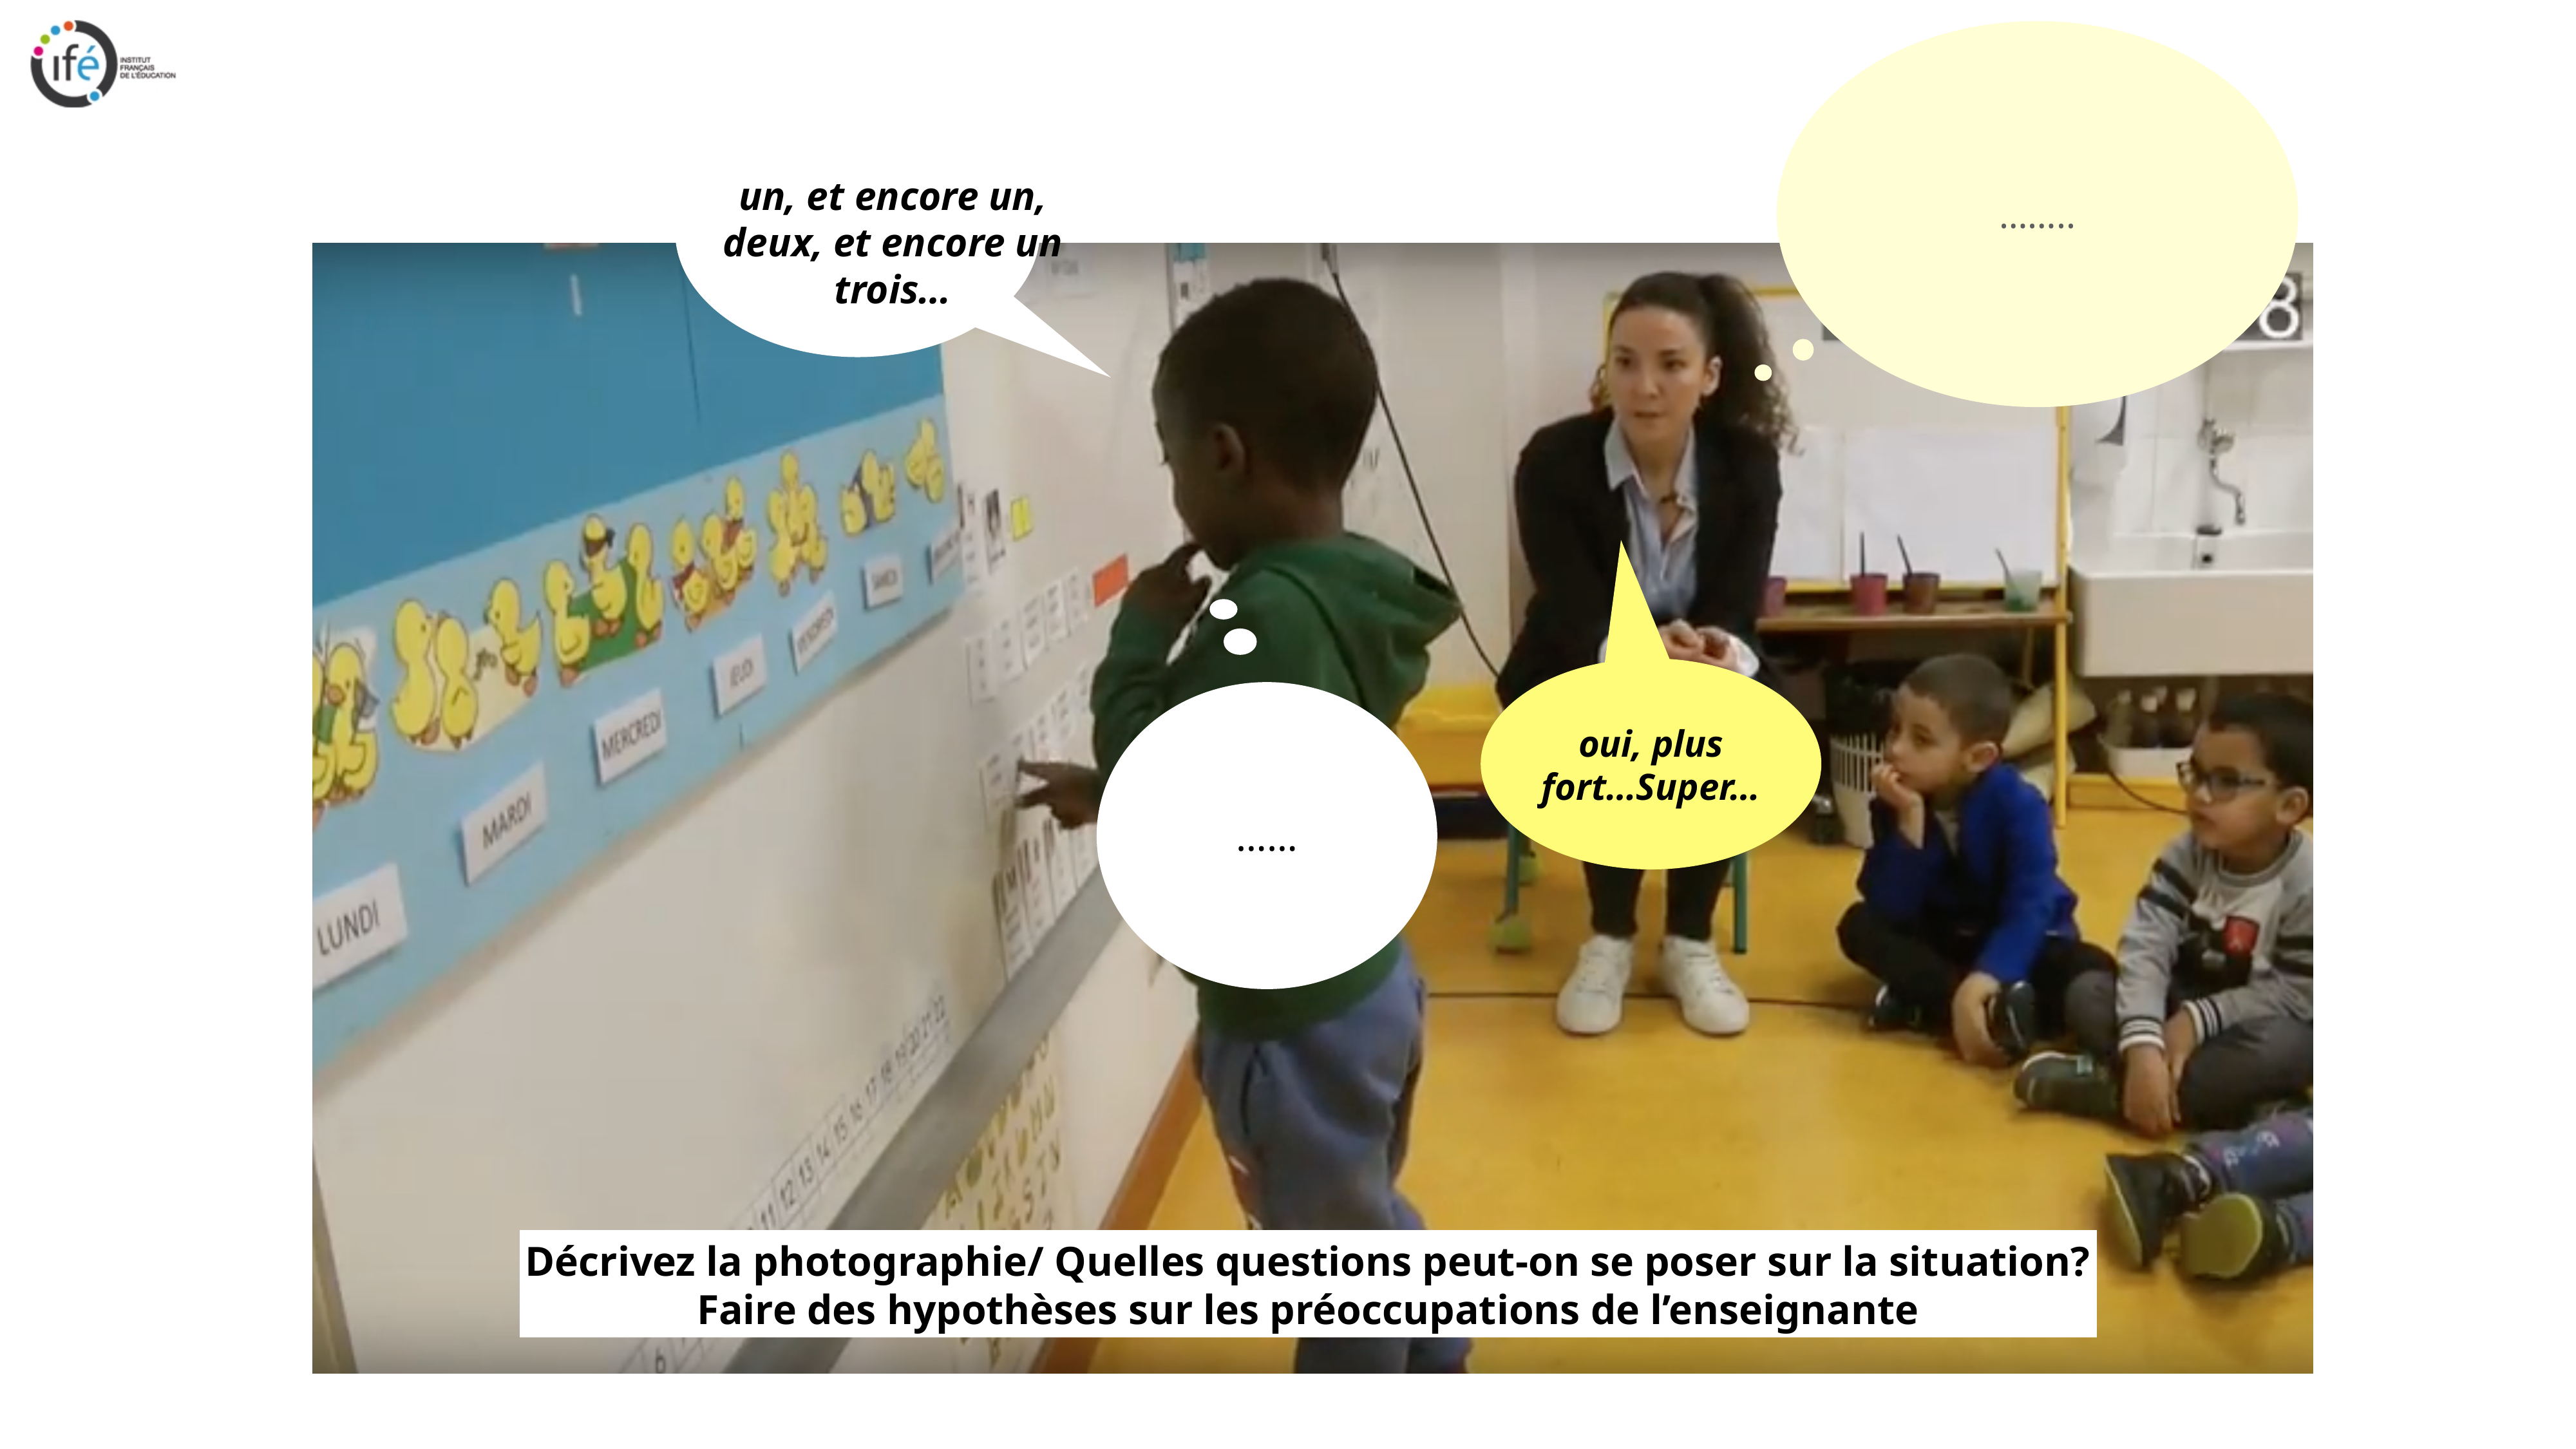

……..
un, et encore un, deux, et encore un trois…
oui, plus fort…Super…
……
Décrivez la photographie/ Quelles questions peut-on se poser sur la situation?
Faire des hypothèses sur les préoccupations de l’enseignante